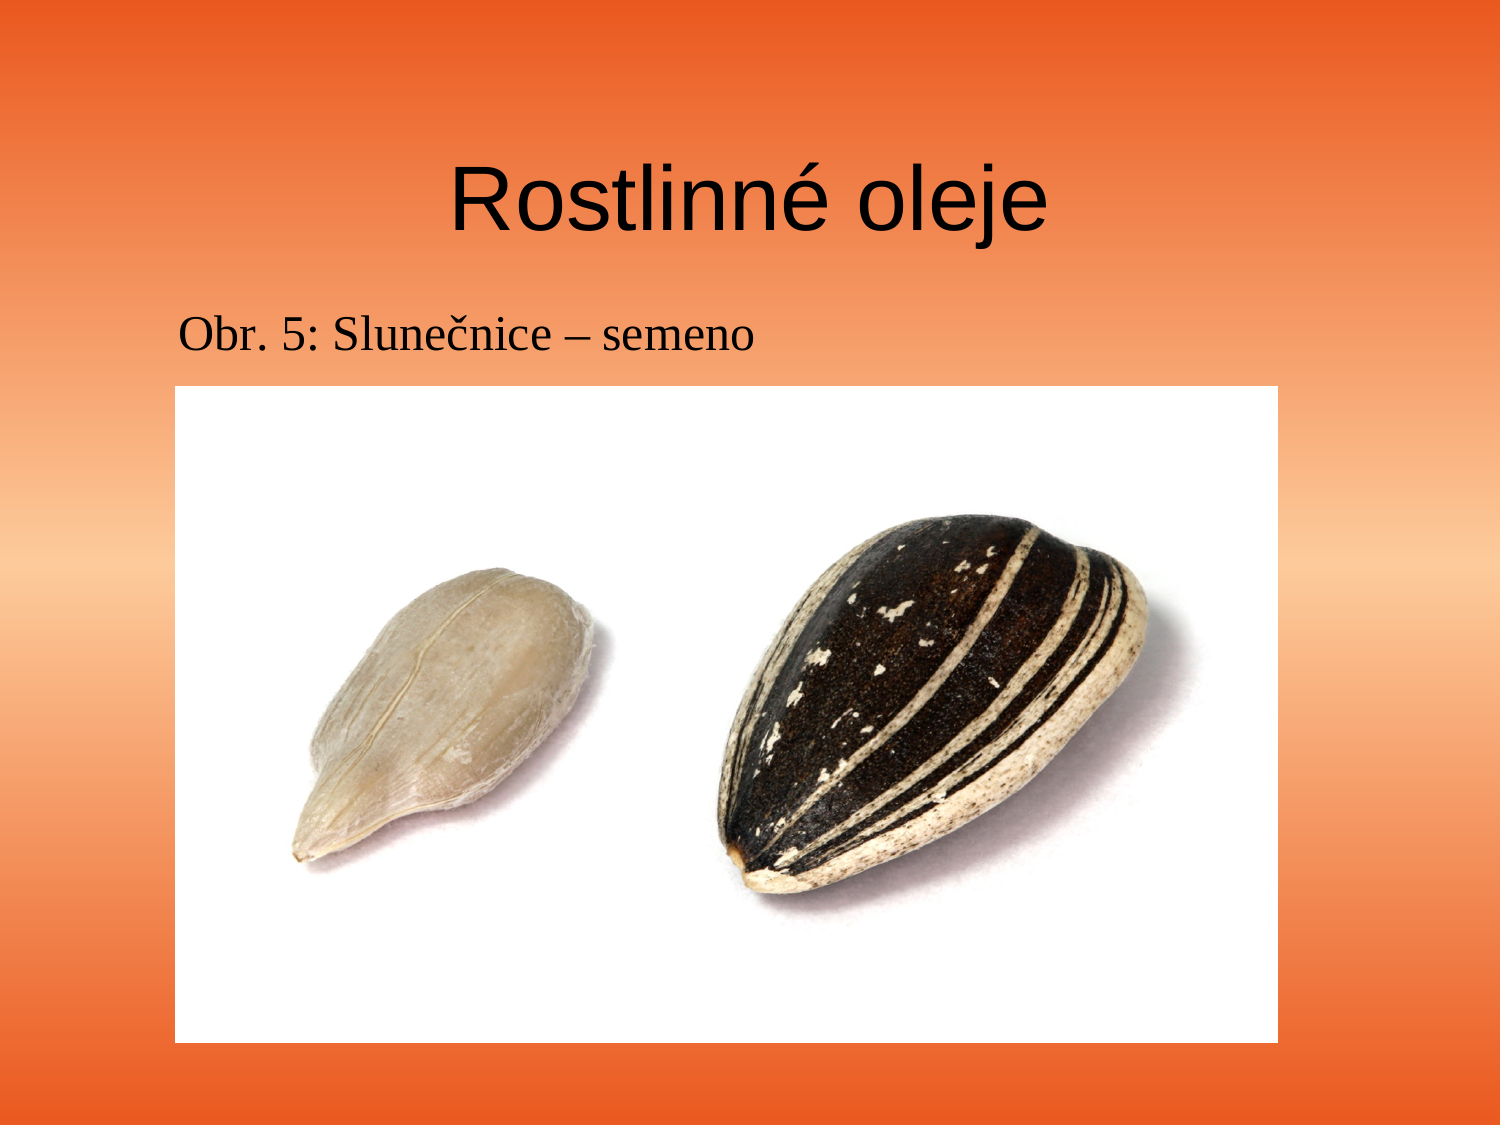

# Rostlinné oleje
Obr. 5: Slunečnice – semeno